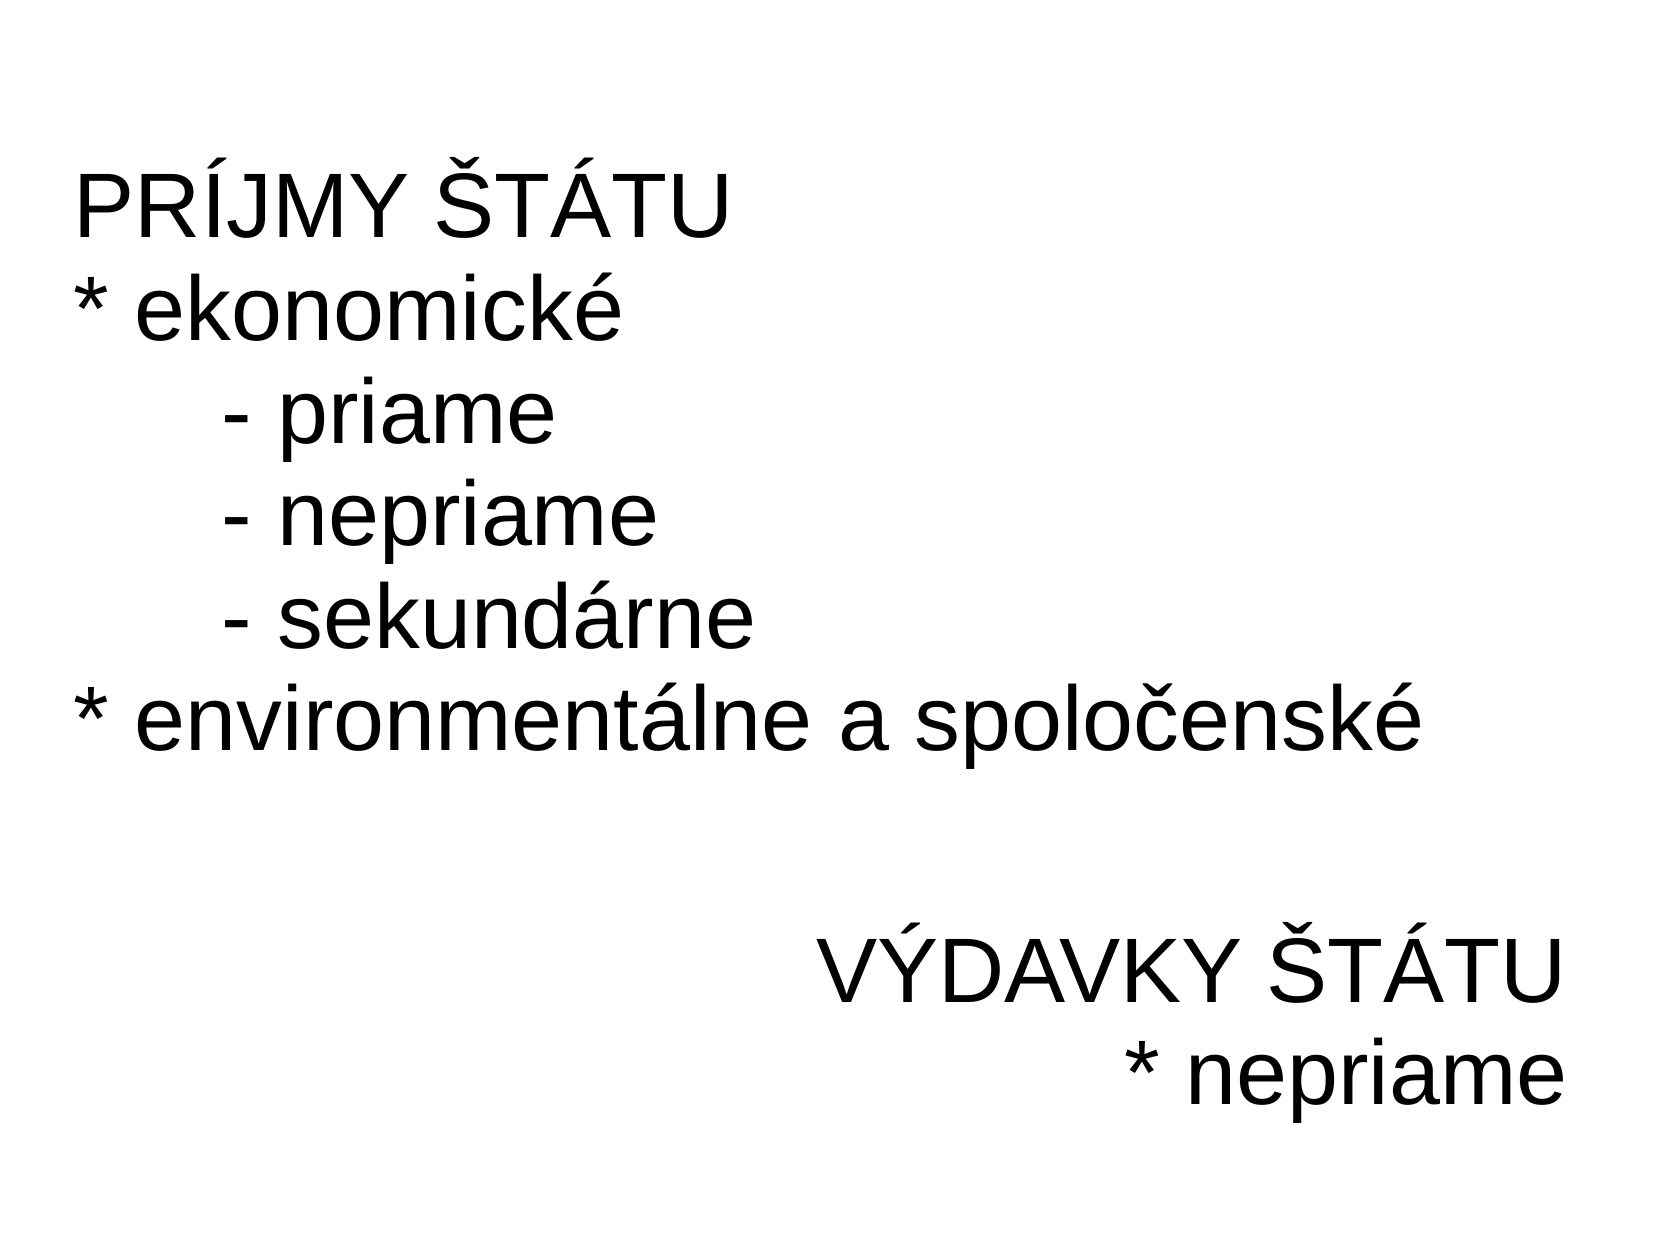

PRÍJMY ŠTÁTU
* ekonomické
		- priame
		- nepriame
		- sekundárne
* environmentálne a spoločenské
VÝDAVKY ŠTÁTU
* nepriame